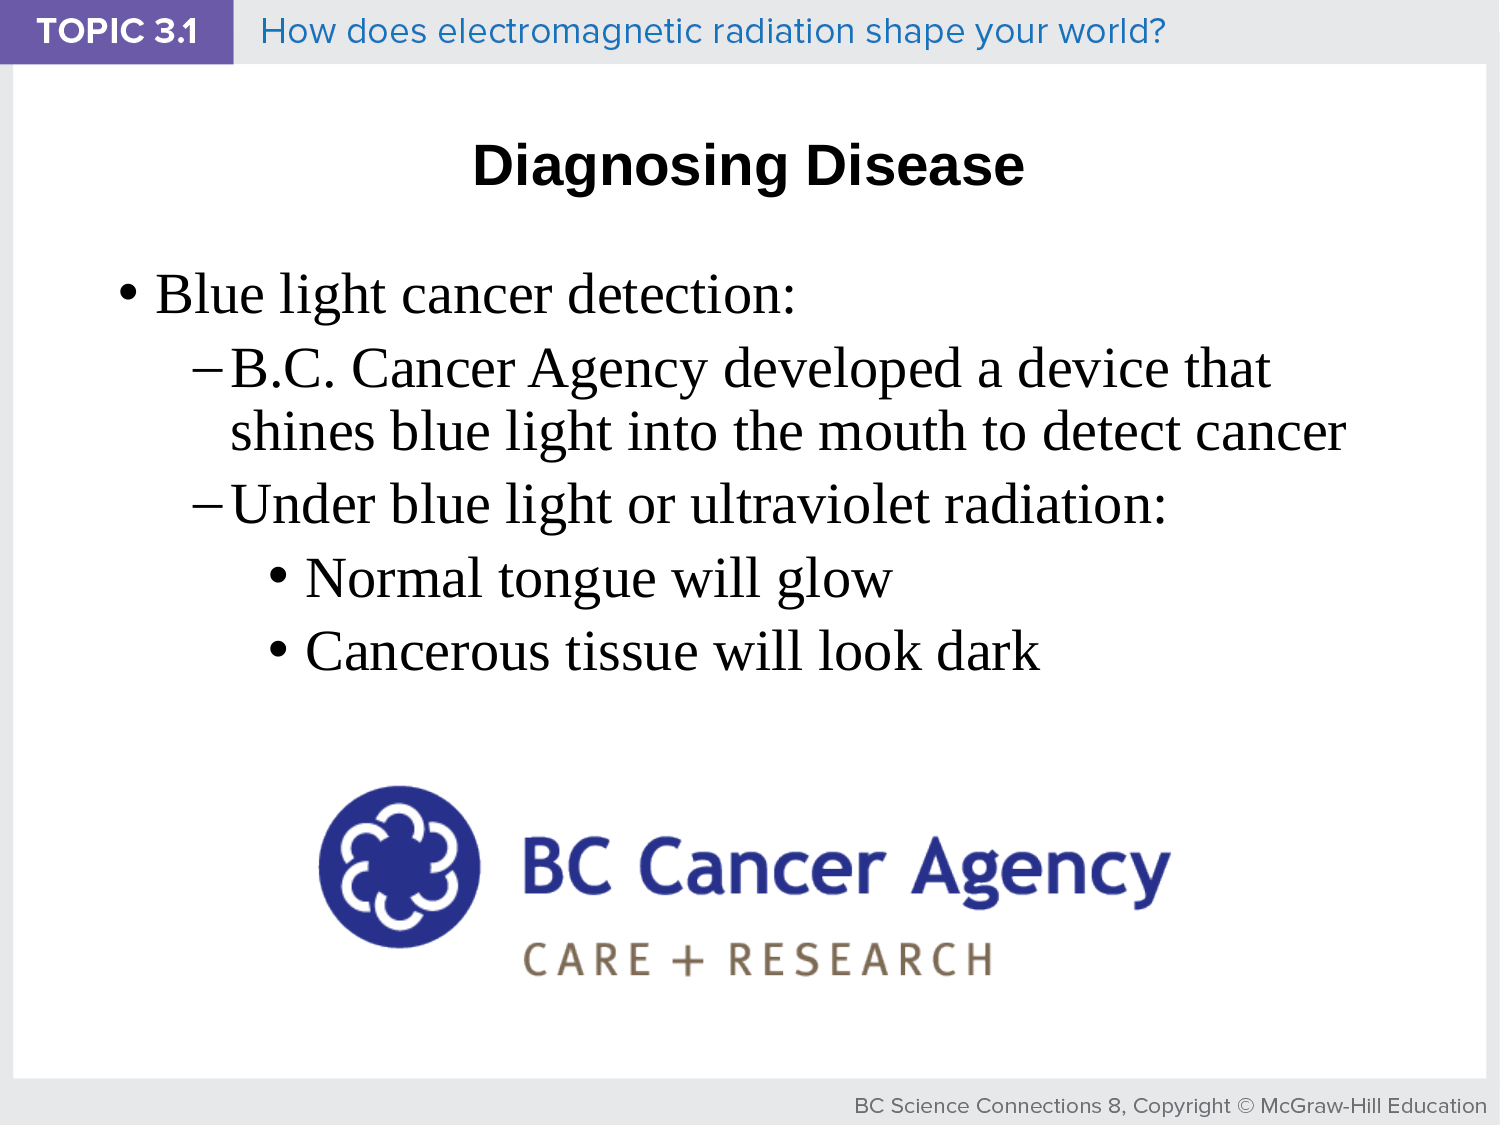

# Diagnosing Disease
Blue light cancer detection:
B.C. Cancer Agency developed a device that shines blue light into the mouth to detect cancer
Under blue light or ultraviolet radiation:
Normal tongue will glow
Cancerous tissue will look dark